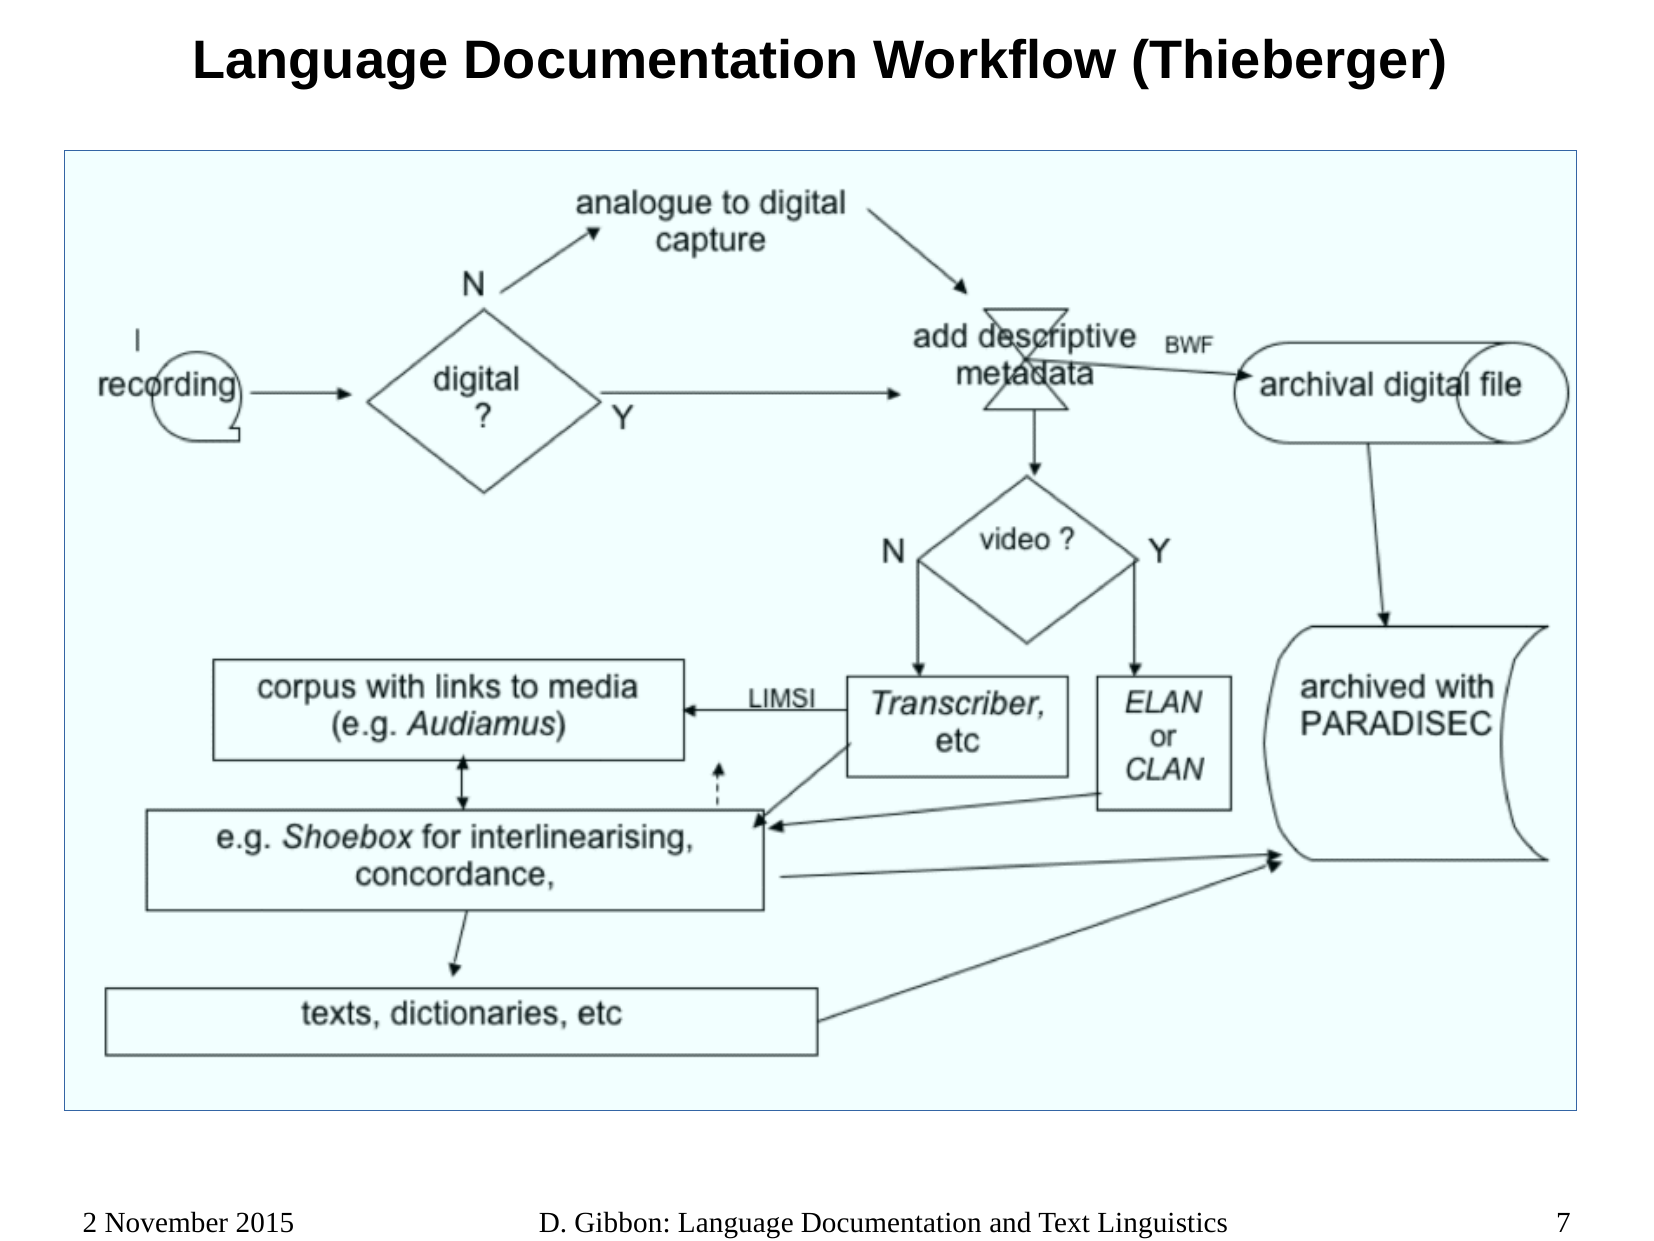

# Language Documentation Workflow (Thieberger)
2 November 2015
D. Gibbon: Language Documentation and Text Linguistics
7